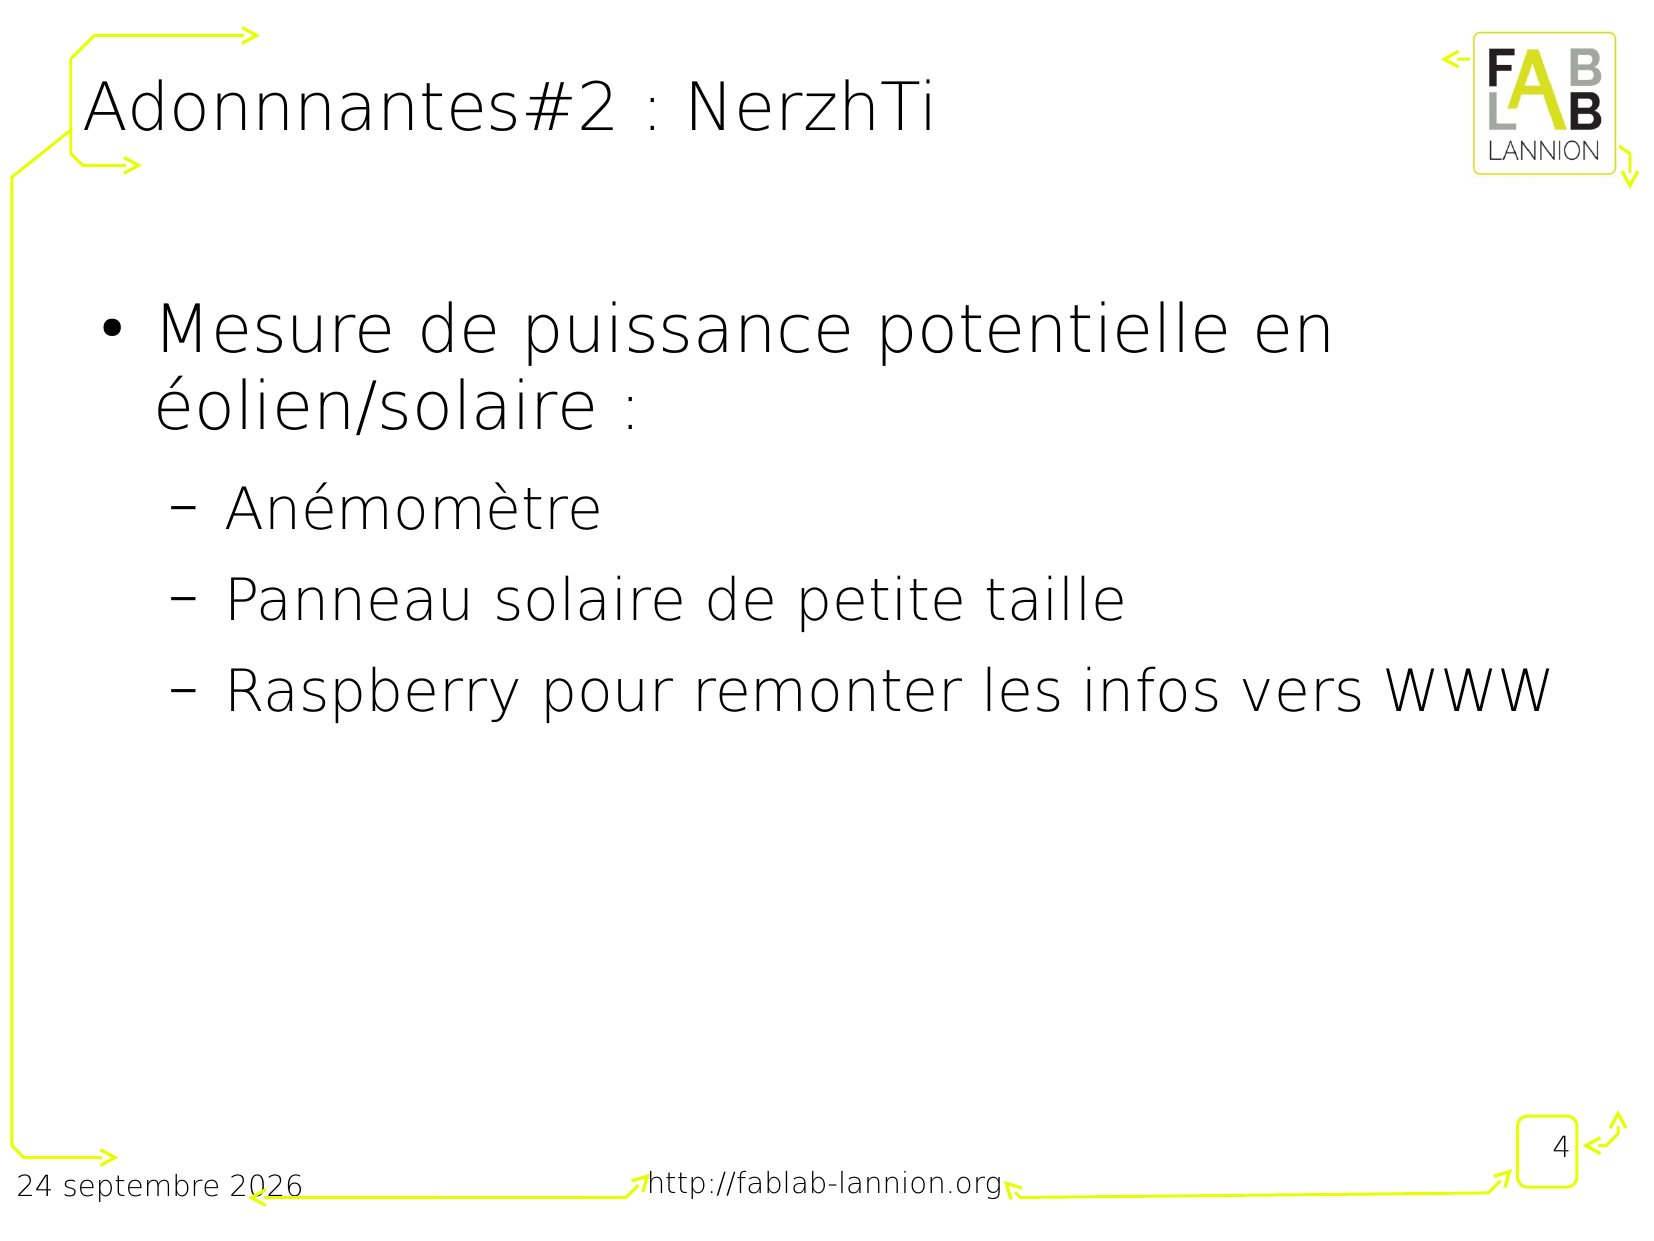

# Adonnnantes#2 : NerzhTi
Mesure de puissance potentielle en éolien/solaire :
Anémomètre
Panneau solaire de petite taille
Raspberry pour remonter les infos vers WWW
4